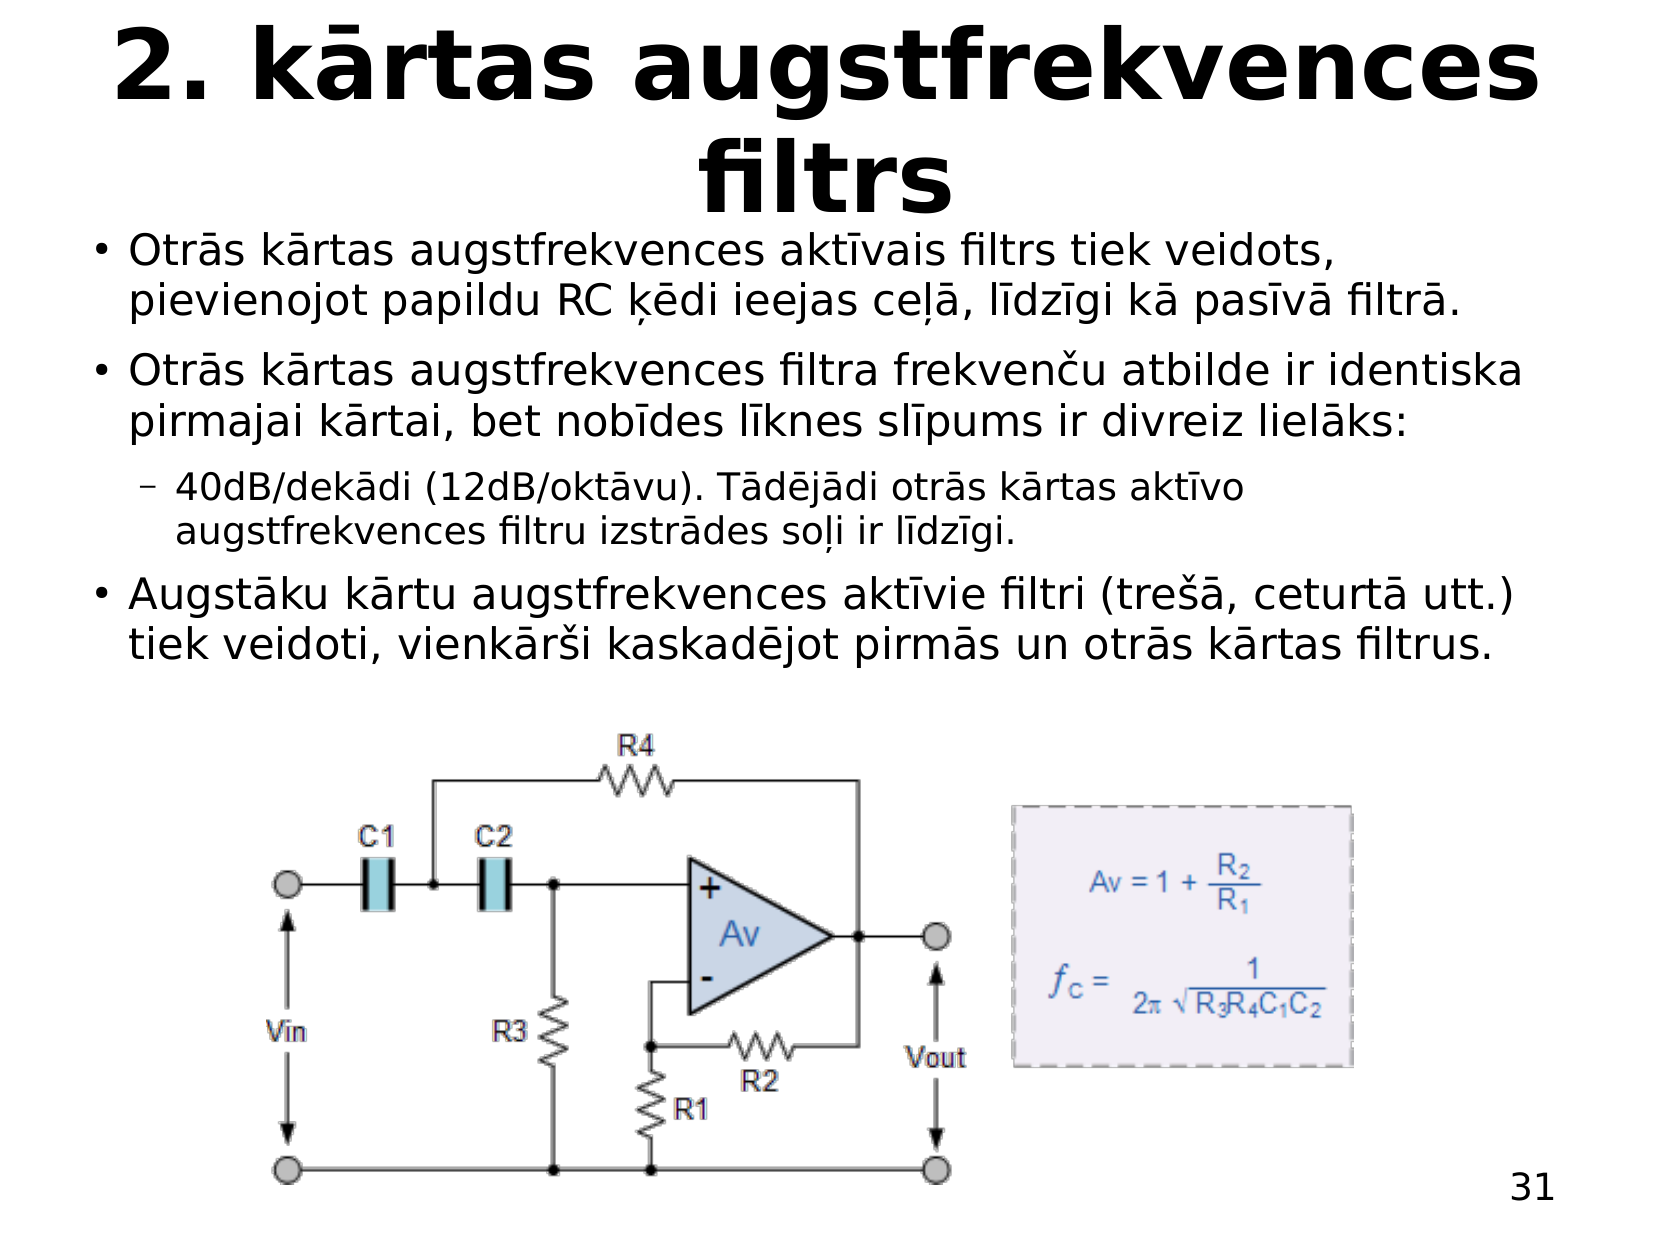

# 2. kārtas augstfrekvences filtrs
Otrās kārtas augstfrekvences aktīvais filtrs tiek veidots, pievienojot papildu RC ķēdi ieejas ceļā, līdzīgi kā pasīvā filtrā.
Otrās kārtas augstfrekvences filtra frekvenču atbilde ir identiska pirmajai kārtai, bet nobīdes līknes slīpums ir divreiz lielāks:
40dB/dekādi (12dB/oktāvu). Tādējādi otrās kārtas aktīvo augstfrekvences filtru izstrādes soļi ir līdzīgi.
Augstāku kārtu augstfrekvences aktīvie filtri (trešā, ceturtā utt.) tiek veidoti, vienkārši kaskadējot pirmās un otrās kārtas filtrus.